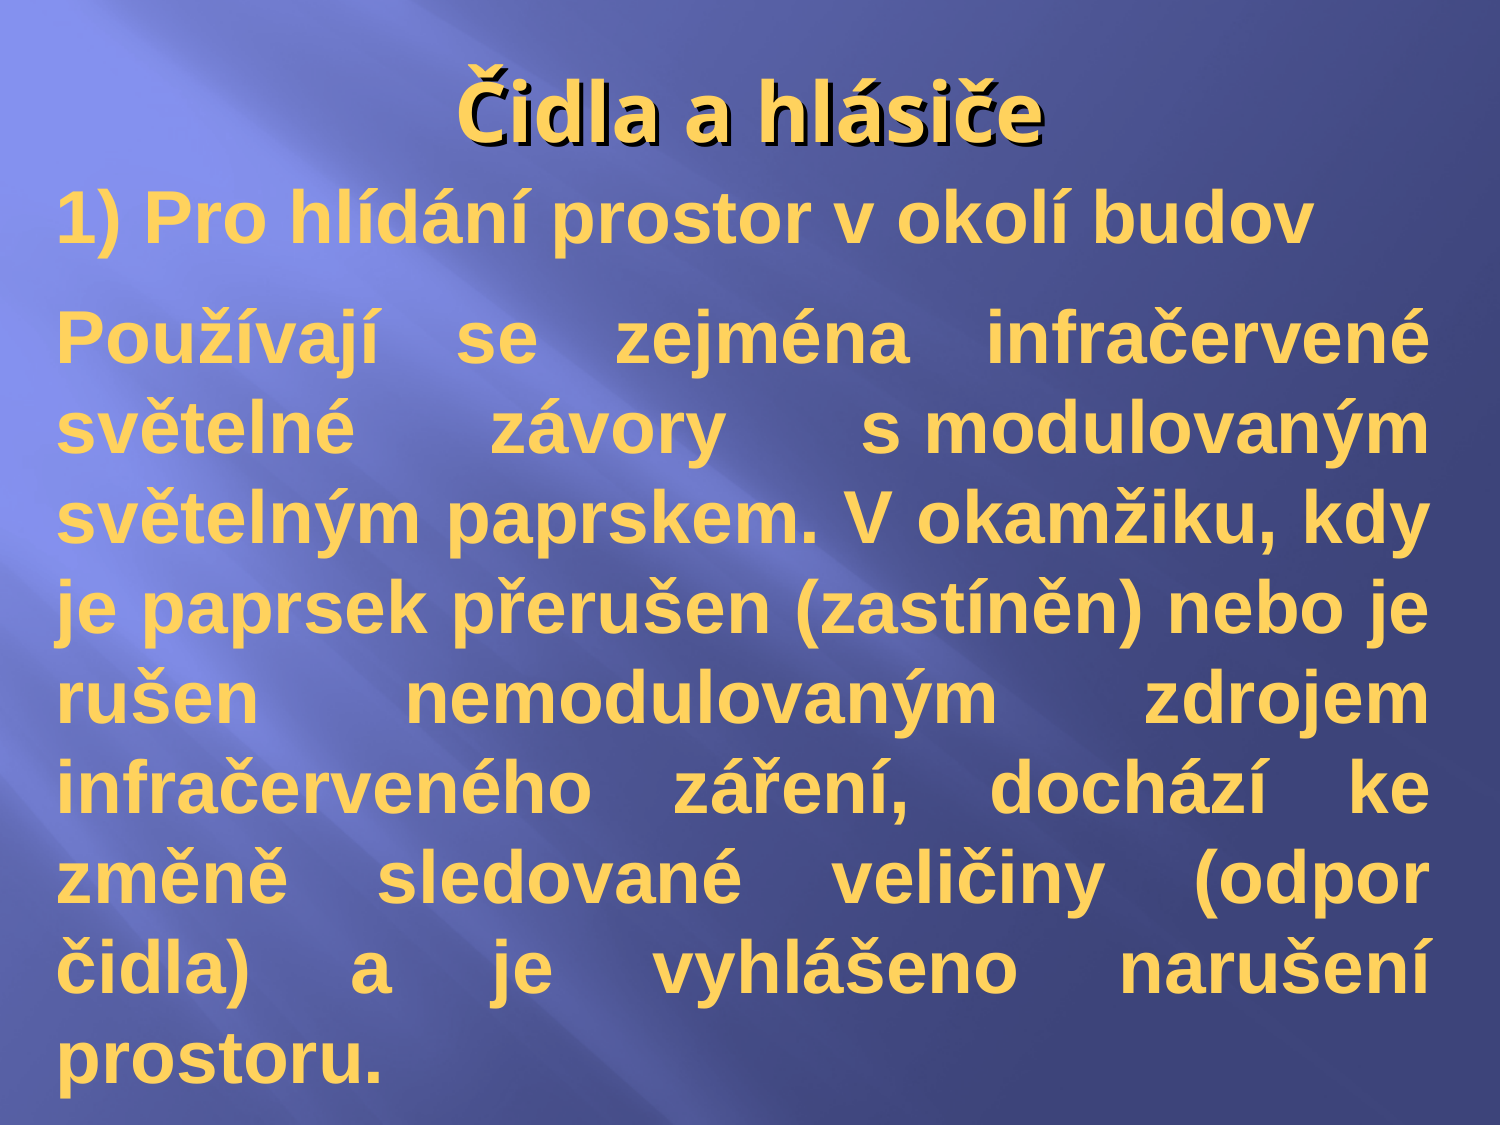

# Čidla a hlásiče
1) Pro hlídání prostor v okolí budov
Používají se zejména infračervené světelné závory s modulovaným světelným paprskem. V okamžiku, kdy je paprsek přerušen (zastíněn) nebo je rušen nemodulovaným zdrojem infračerveného záření, dochází ke změně sledované veličiny (odpor čidla) a je vyhlášeno narušení prostoru.